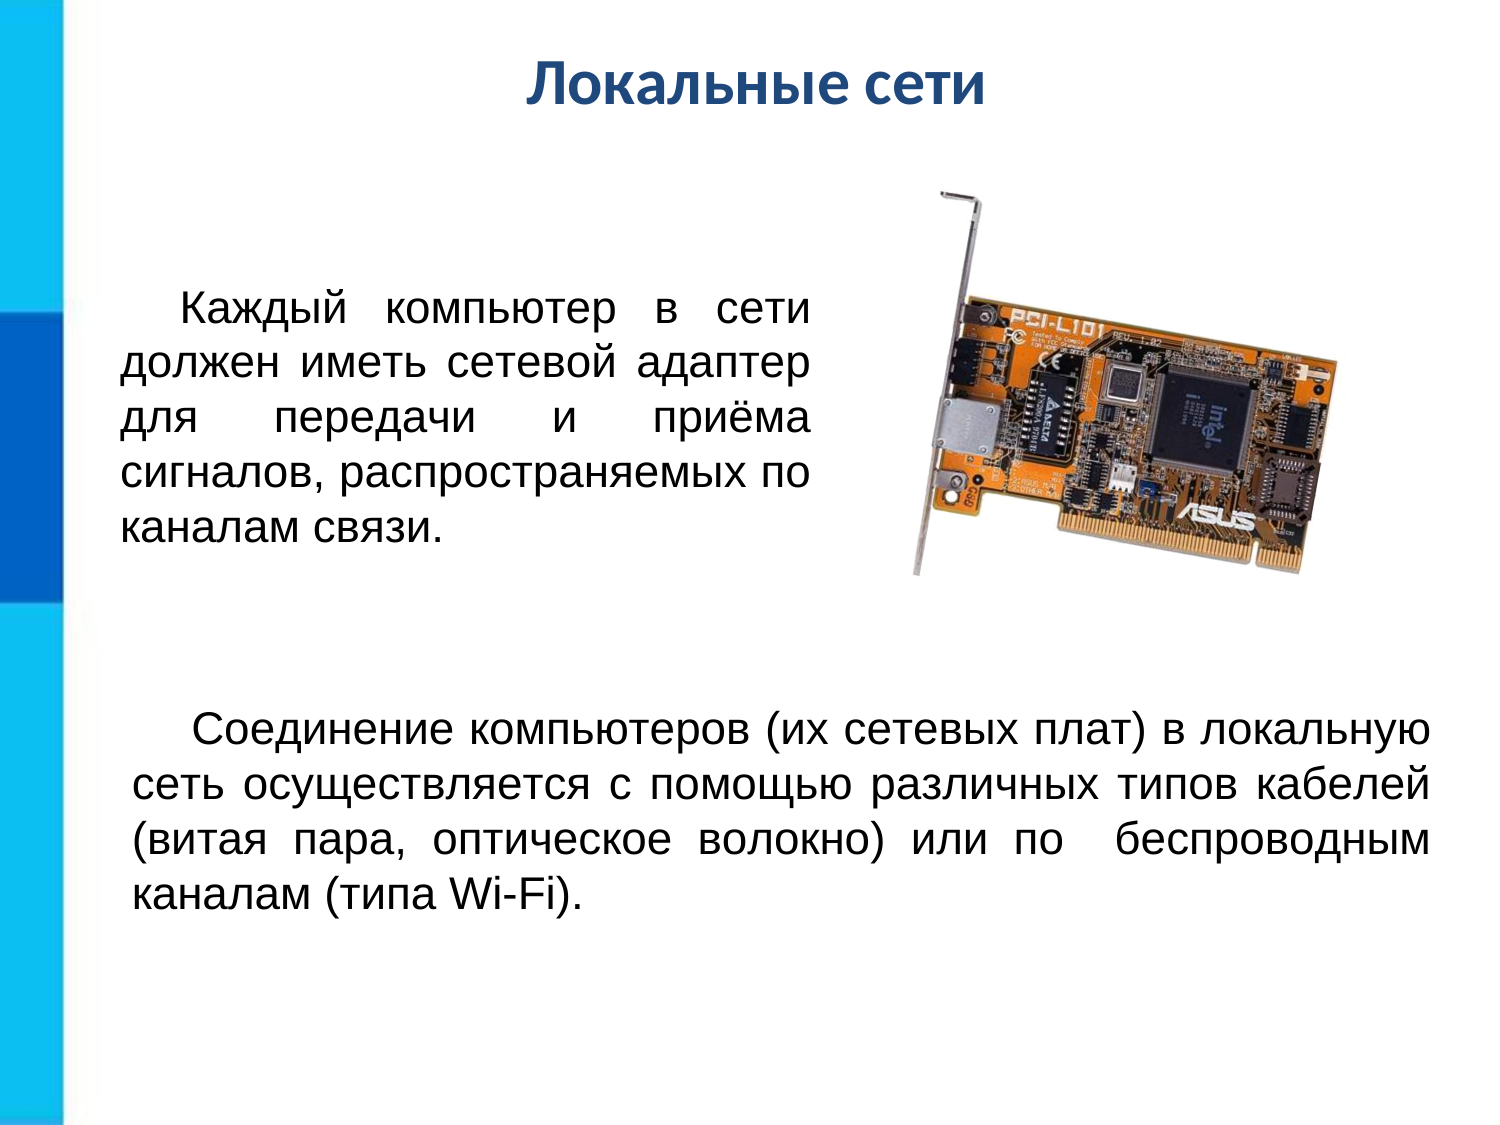

Локальные сети
Каждый компьютер в сети должен иметь сетевой адаптер для передачи и приёма сигналов, распространяемых по каналам связи.
Соединение компьютеров (их сетевых плат) в локальную сеть осуществляется с помощью различных типов кабелей (витая пара, оптическое волокно) или по беспроводным каналам (типа Wi-Fi).